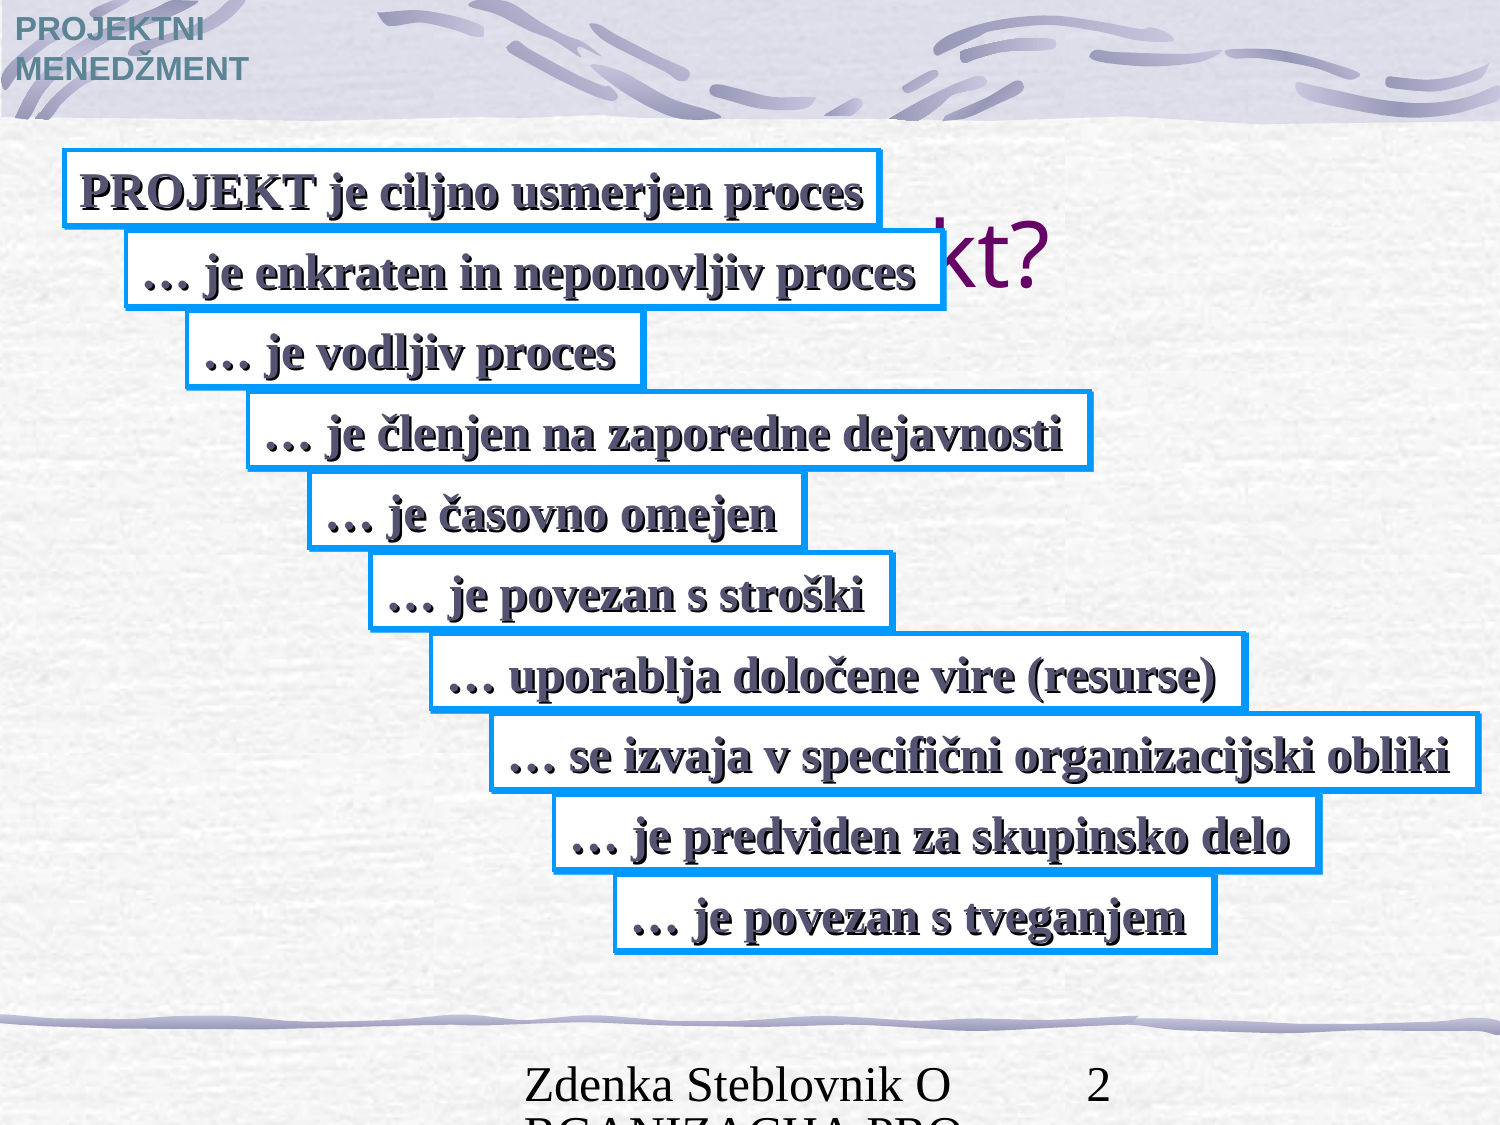

PROJEKTNI MENEDŽMENT
# Kaj je projekt?
PROJEKT je ciljno usmerjen proces
… je enkraten in neponovljiv proces
… je vodljiv proces
… je členjen na zaporedne dejavnosti
… je časovno omejen
… je povezan s stroški
… uporablja določene vire (resurse)
… se izvaja v specifični organizacijski obliki
… je predviden za skupinsko delo
… je povezan s tveganjem
Zdenka Steblovnik ORGANIZACIJA PROIZVODNJE 2
2